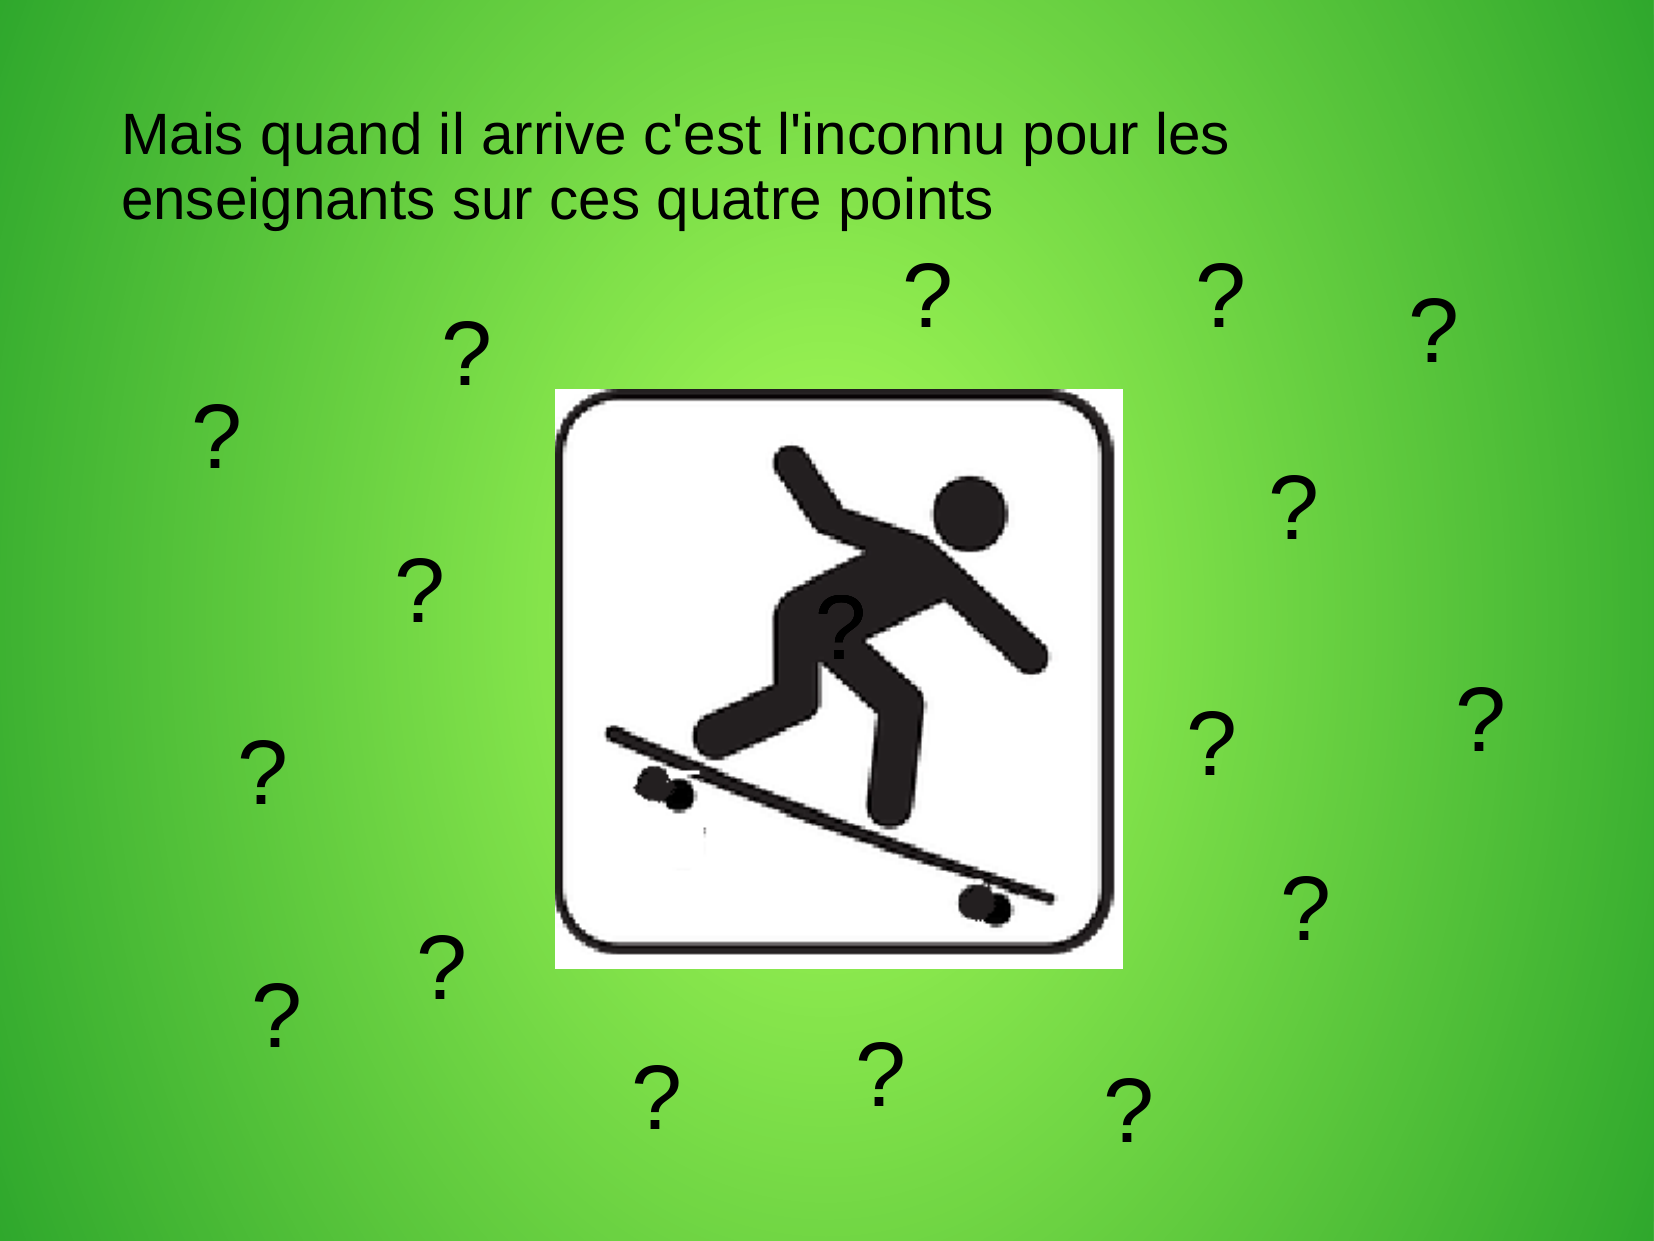

Mais quand il arrive c'est l'inconnu pour les enseignants sur ces quatre points
?
?
?
?
?
?
?
?
?
?
?
?
?
?
?
?
?
?
?
?
?